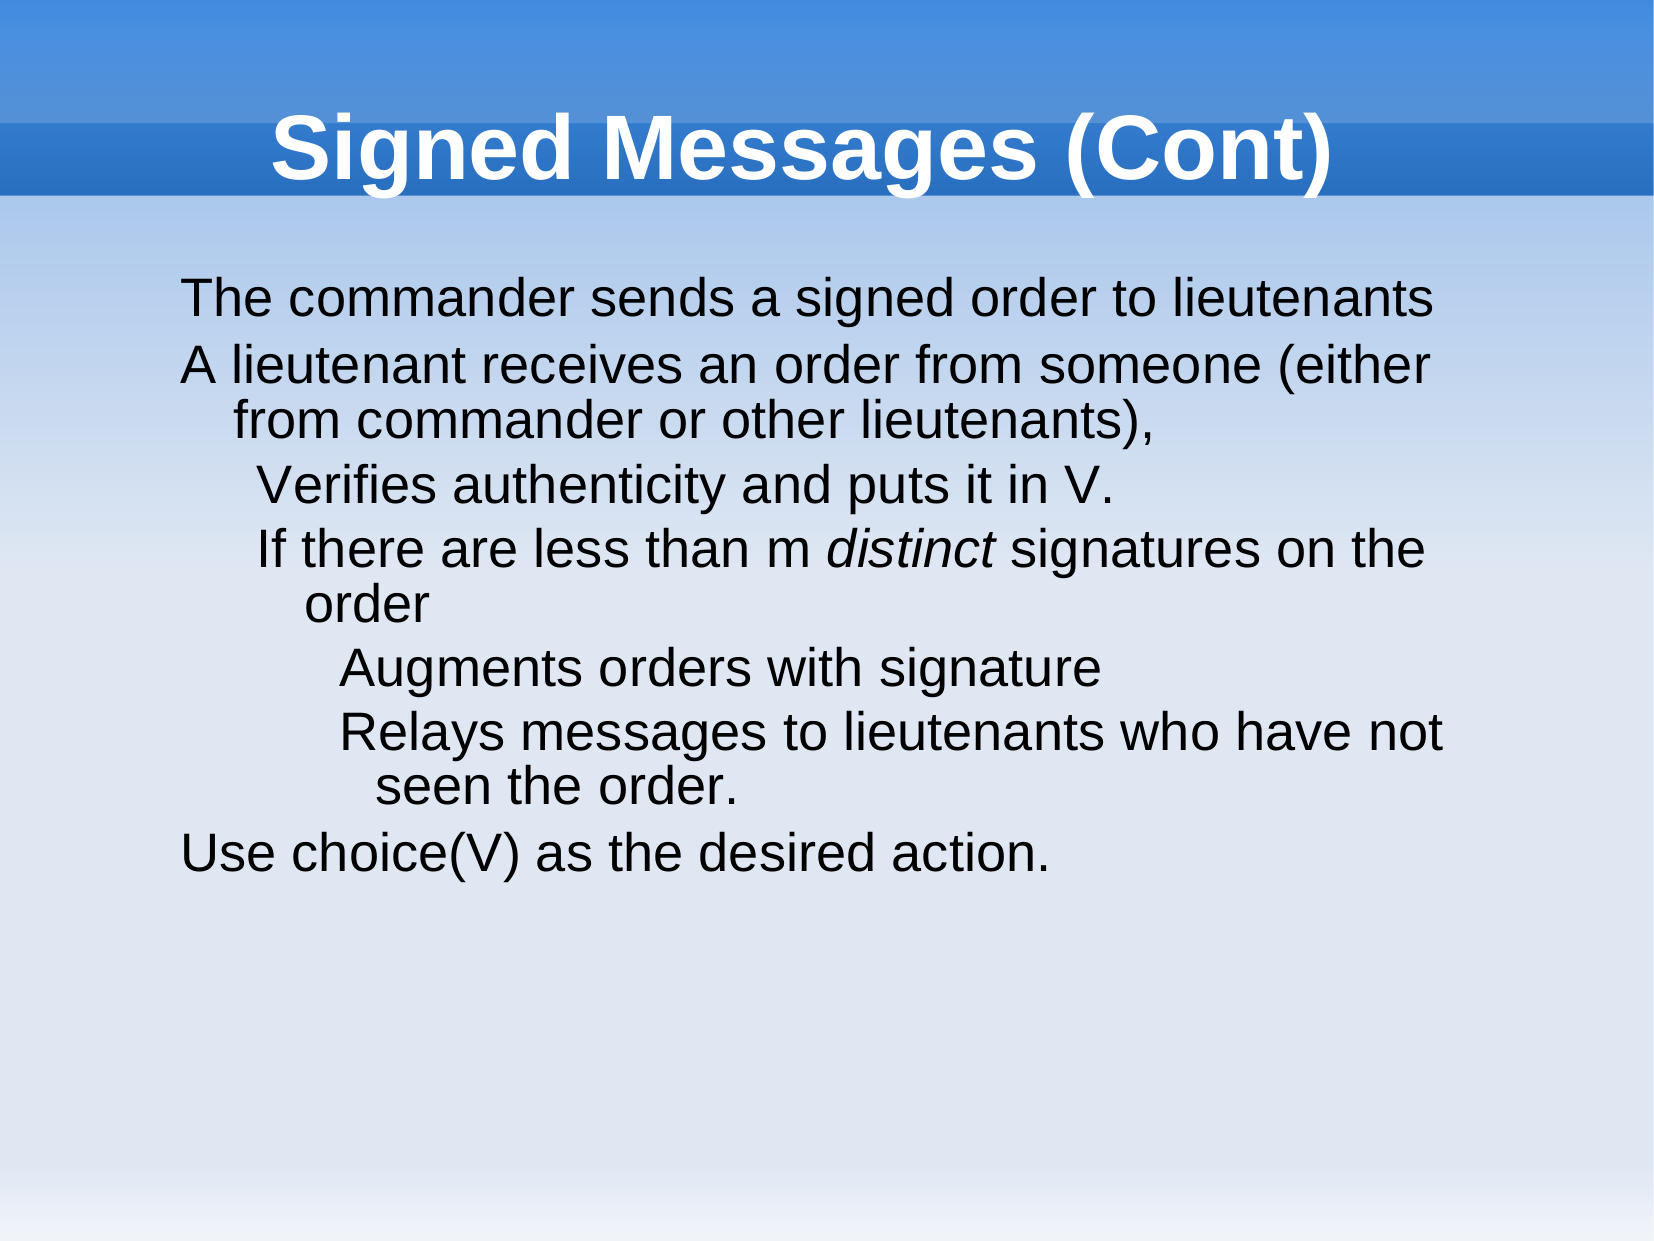

# Signed Messages (Cont)
The commander sends a signed order to lieutenants
A lieutenant receives an order from someone (either from commander or other lieutenants),
Verifies authenticity and puts it in V.
If there are less than m distinct signatures on the order
Augments orders with signature
Relays messages to lieutenants who have not seen the order.
Use choice(V) as the desired action.